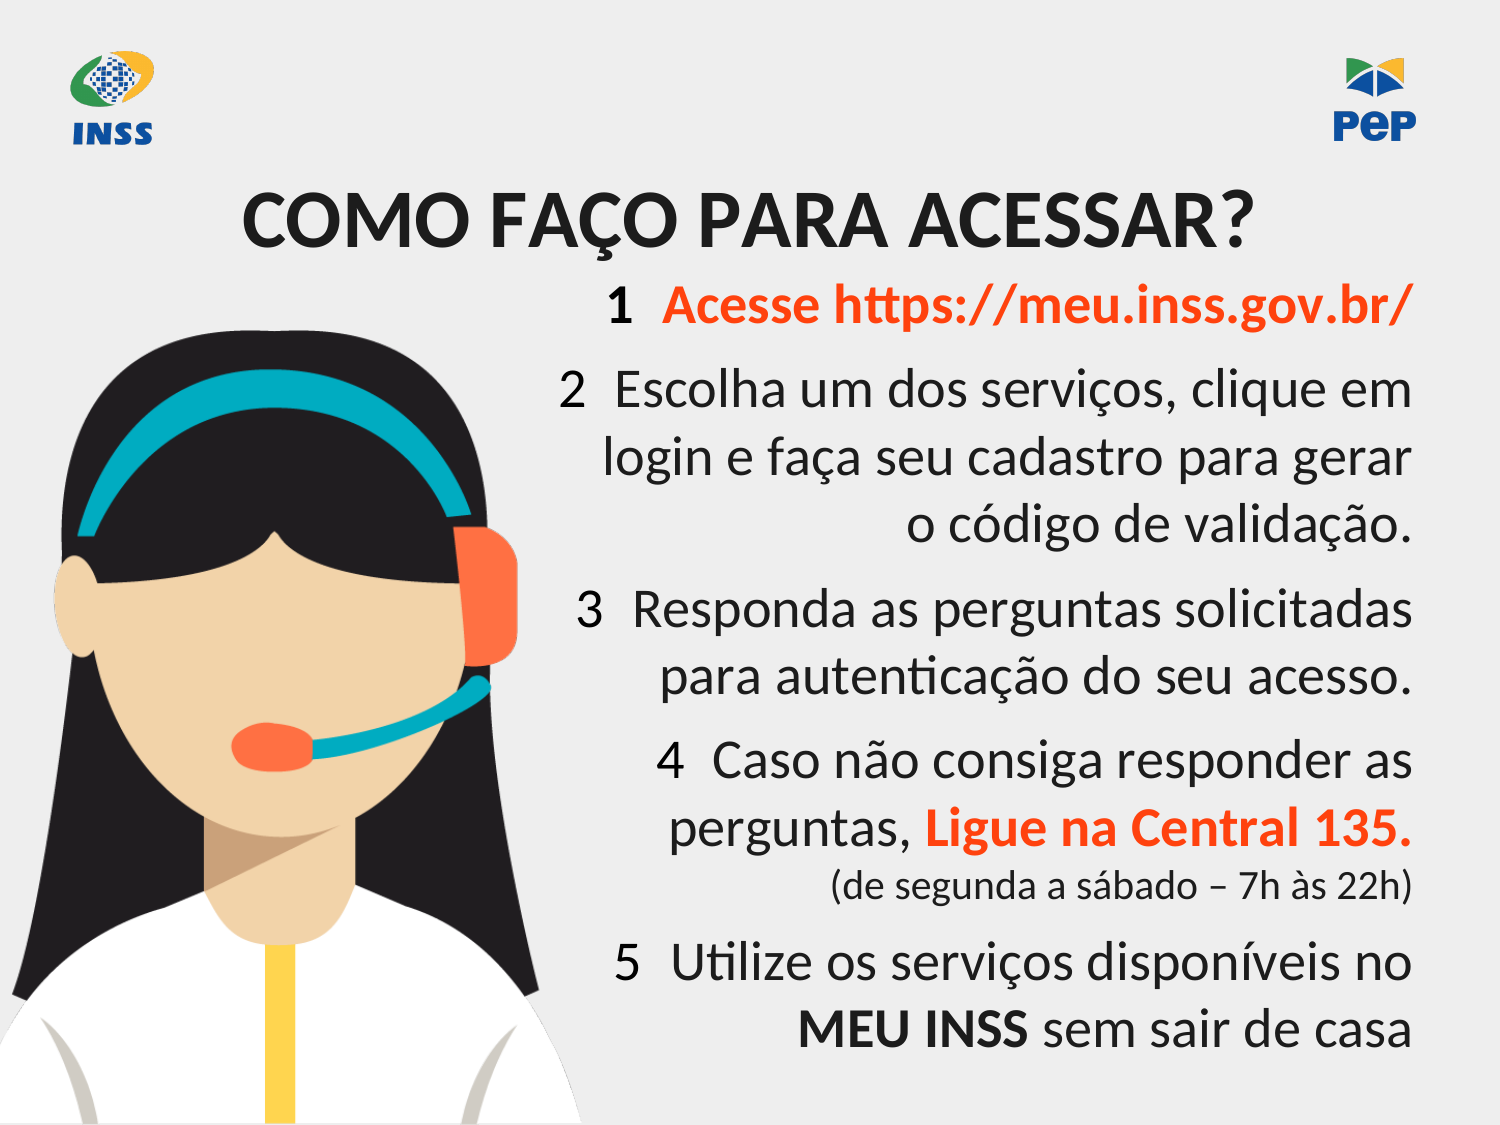

# COMO FAÇO PARA ACESSAR?
Acesse https://meu.inss.gov.br/
Escolha um dos serviços, clique em login e faça seu cadastro para gerar o código de validação.
Responda as perguntas solicitadas para autenticação do seu acesso.
Caso não consiga responder as perguntas, Ligue na Central 135.
(de segunda a sábado – 7h às 22h)
Utilize os serviços disponíveis no MEU INSS sem sair de casa